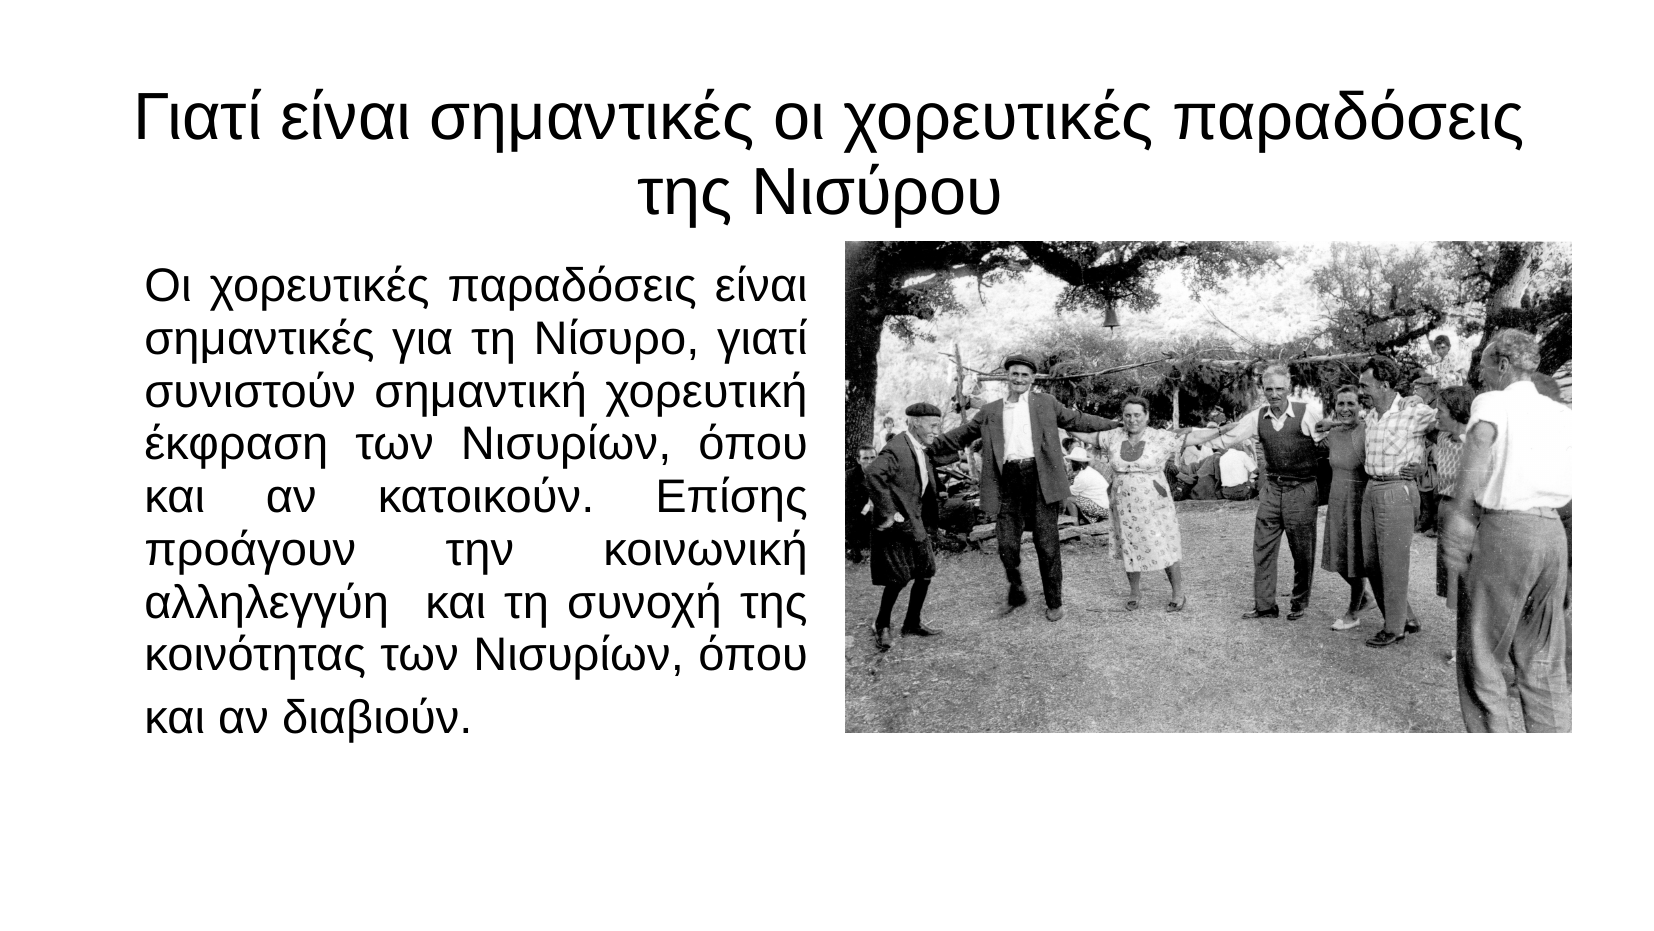

# Γιατί είναι σημαντικές οι χορευτικές παραδόσεις της Νισύρου
Οι χορευτικές παραδόσεις είναι σημαντικές για τη Νίσυρο, γιατί συνιστούν σημαντική χορευτική έκφραση των Νισυρίων, όπου και αν κατοικούν. Επίσης προάγουν την κοινωνική αλληλεγγύη και τη συνοχή της κοινότητας των Νισυρίων, όπου και αν διαβιούν.